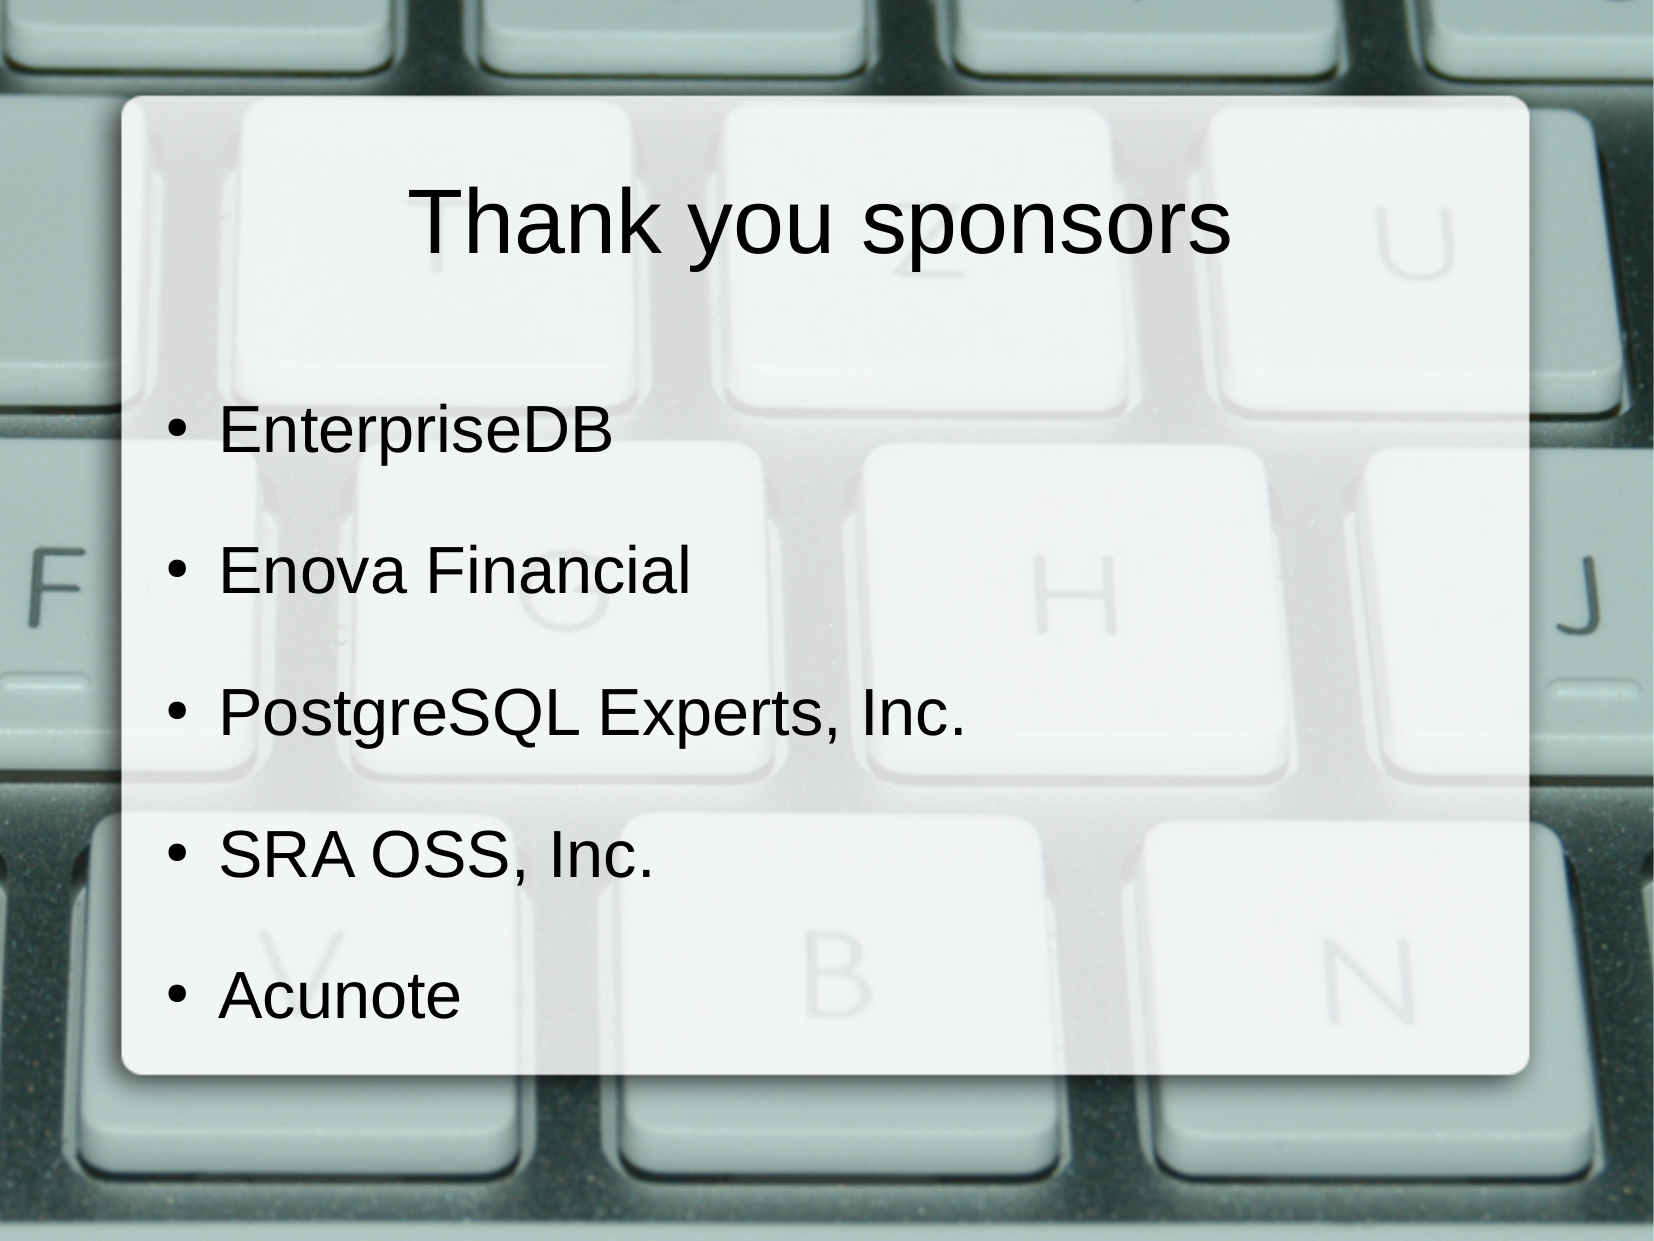

# Thank you sponsors
EnterpriseDB
Enova Financial
PostgreSQL Experts, Inc.
SRA OSS, Inc.
Acunote